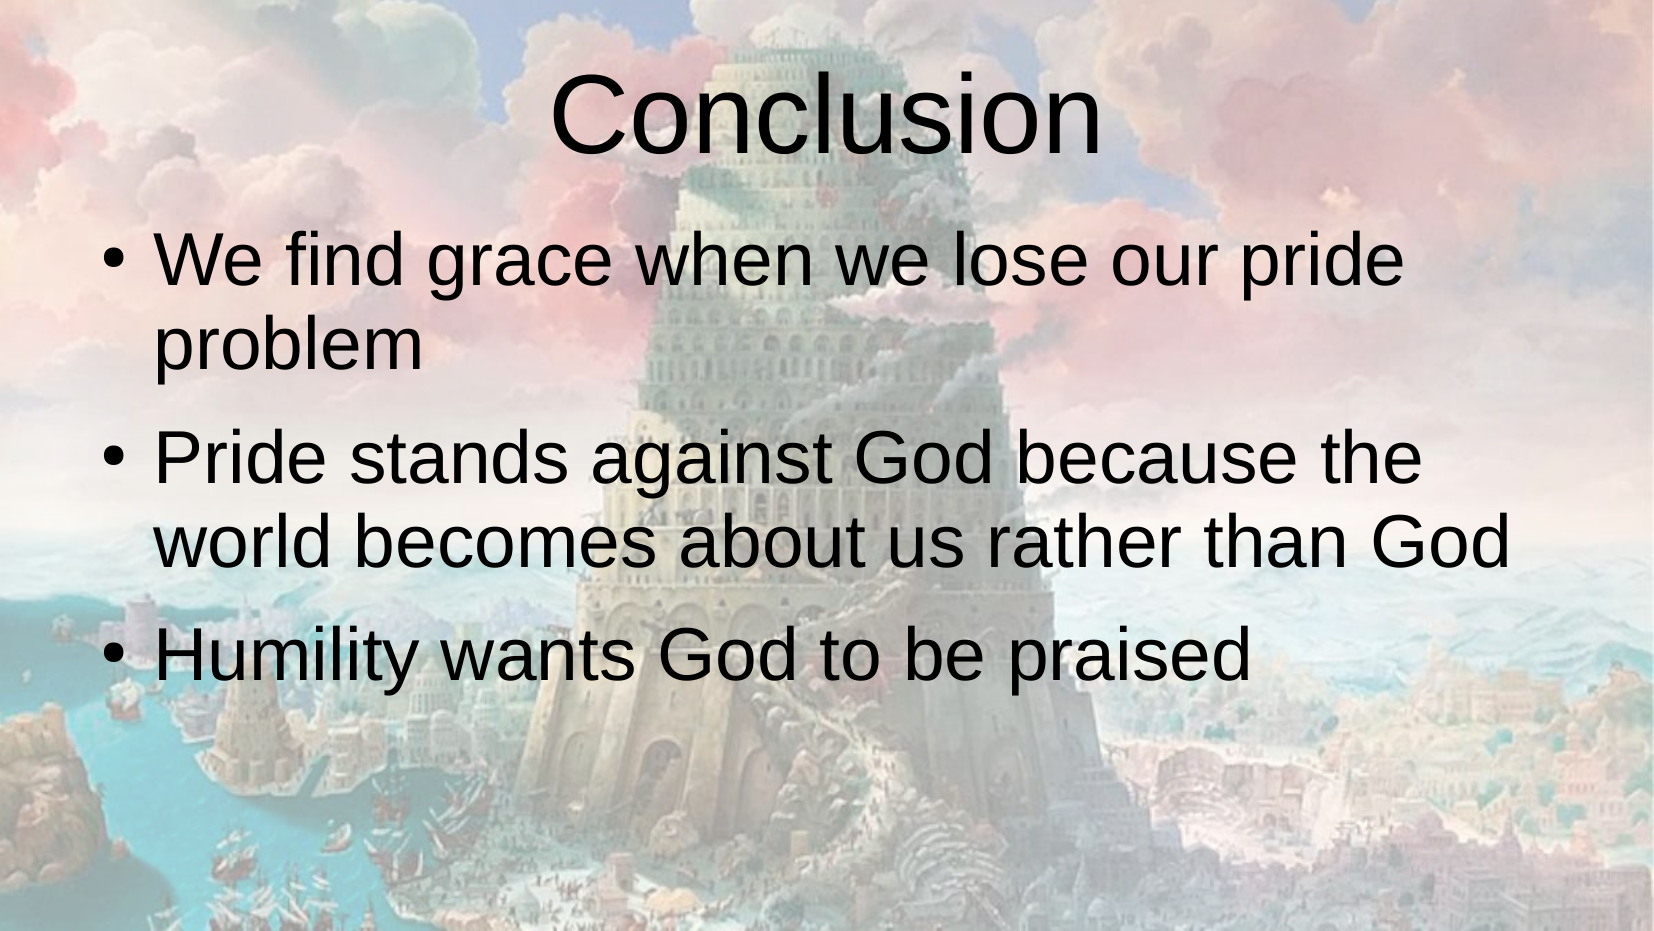

# Conclusion
We find grace when we lose our pride problem
Pride stands against God because the world becomes about us rather than God
Humility wants God to be praised